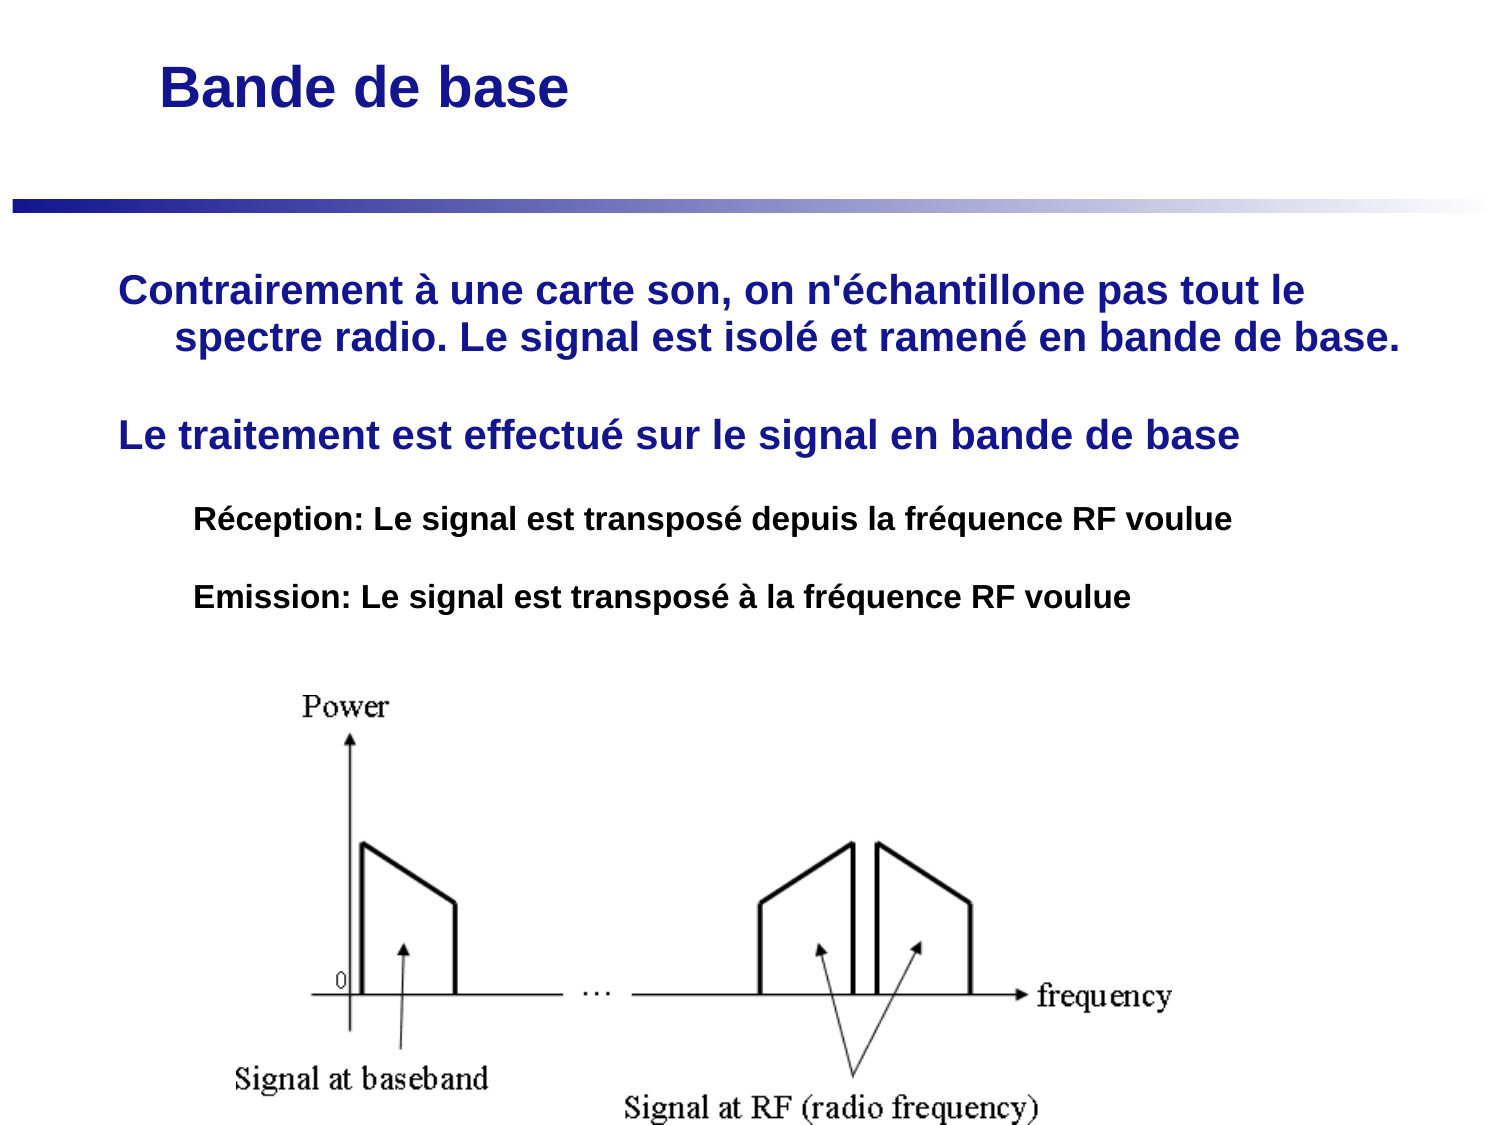

# Bande de base
Contrairement à une carte son, on n'échantillone pas tout le spectre radio. Le signal est isolé et ramené en bande de base.
Le traitement est effectué sur le signal en bande de base
Réception: Le signal est transposé depuis la fréquence RF voulue
Emission: Le signal est transposé à la fréquence RF voulue